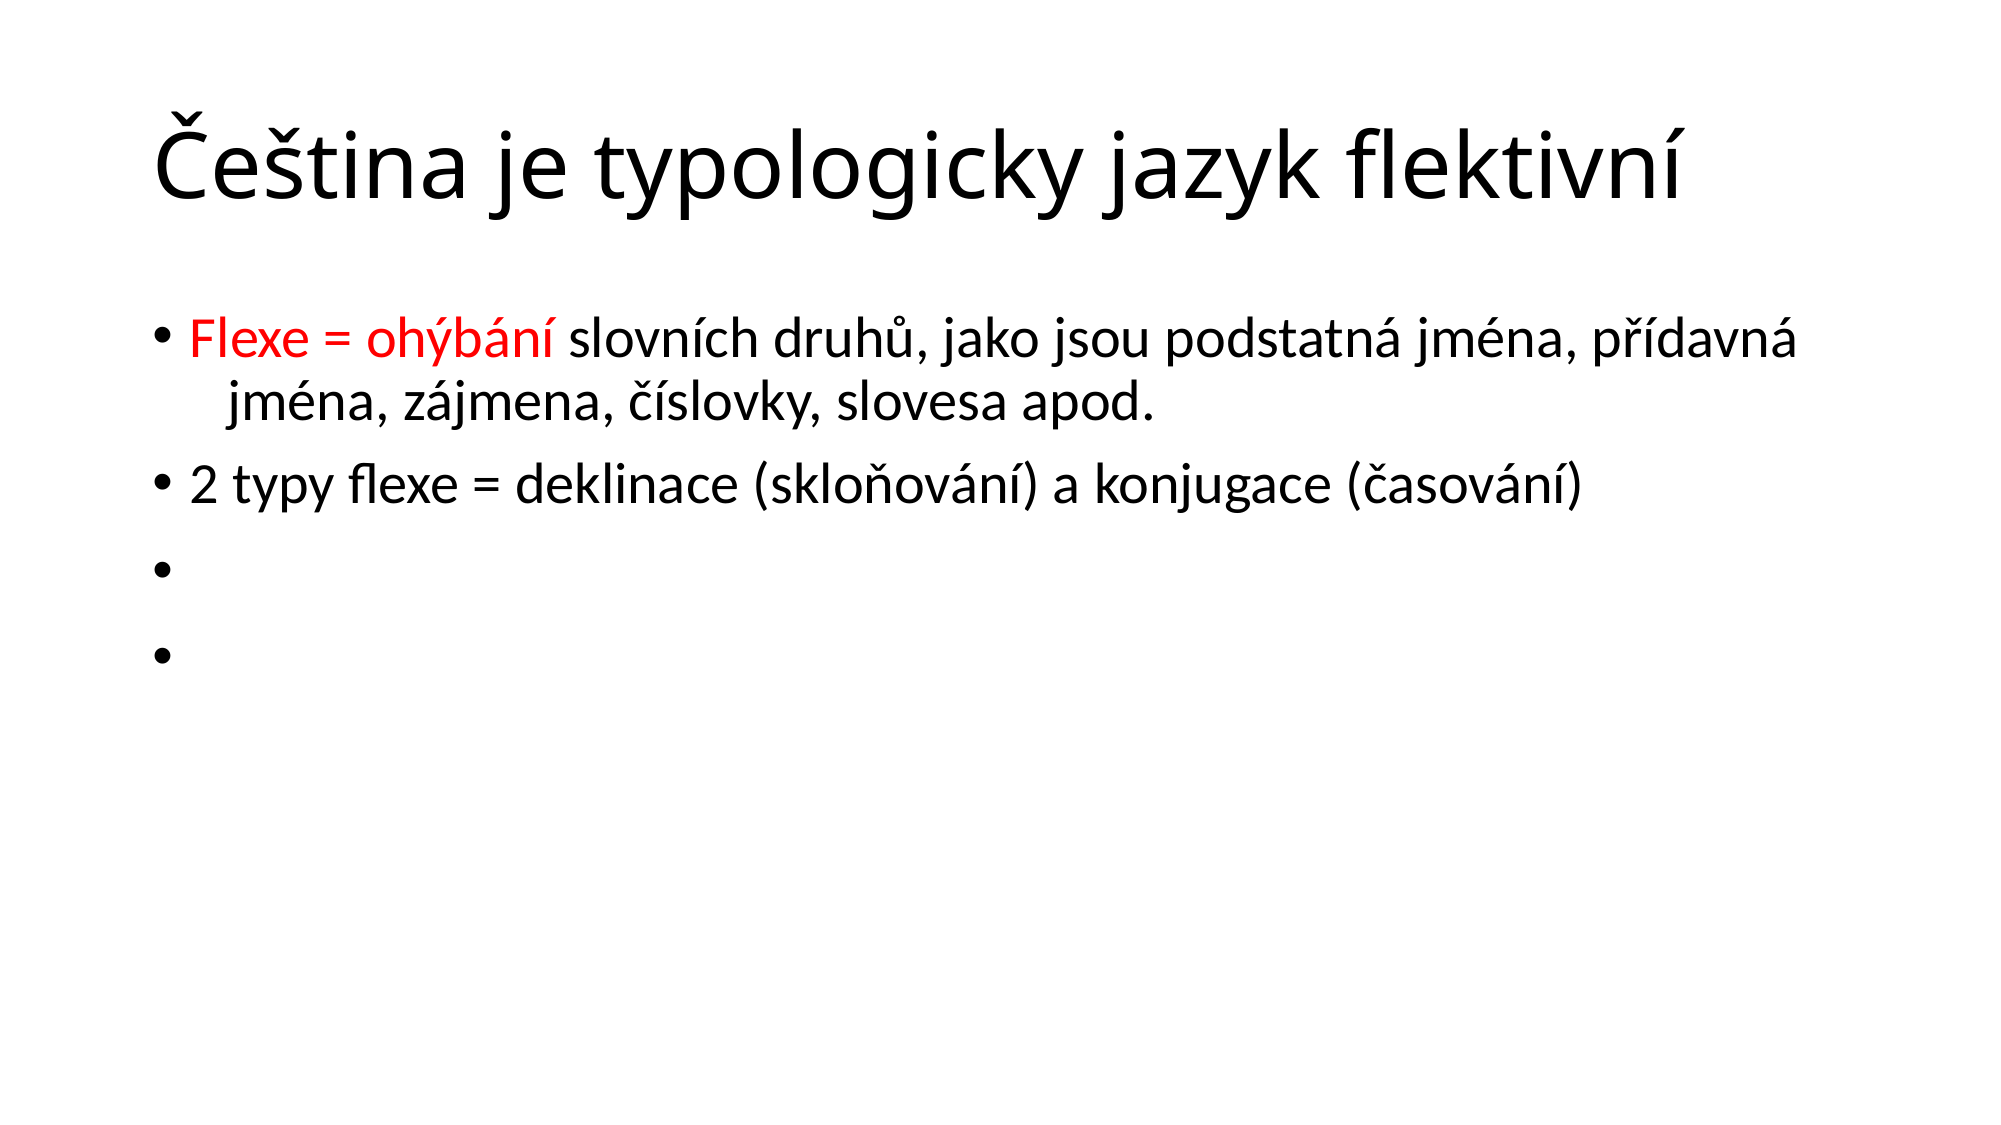

# Čeština je typologicky jazyk flektivní
Flexe = ohýbání slovních druhů, jako jsou podstatná jména, přídavná jména, zájmena, číslovky, slovesa apod.
2 typy flexe = deklinace (skloňování) a konjugace (časování)